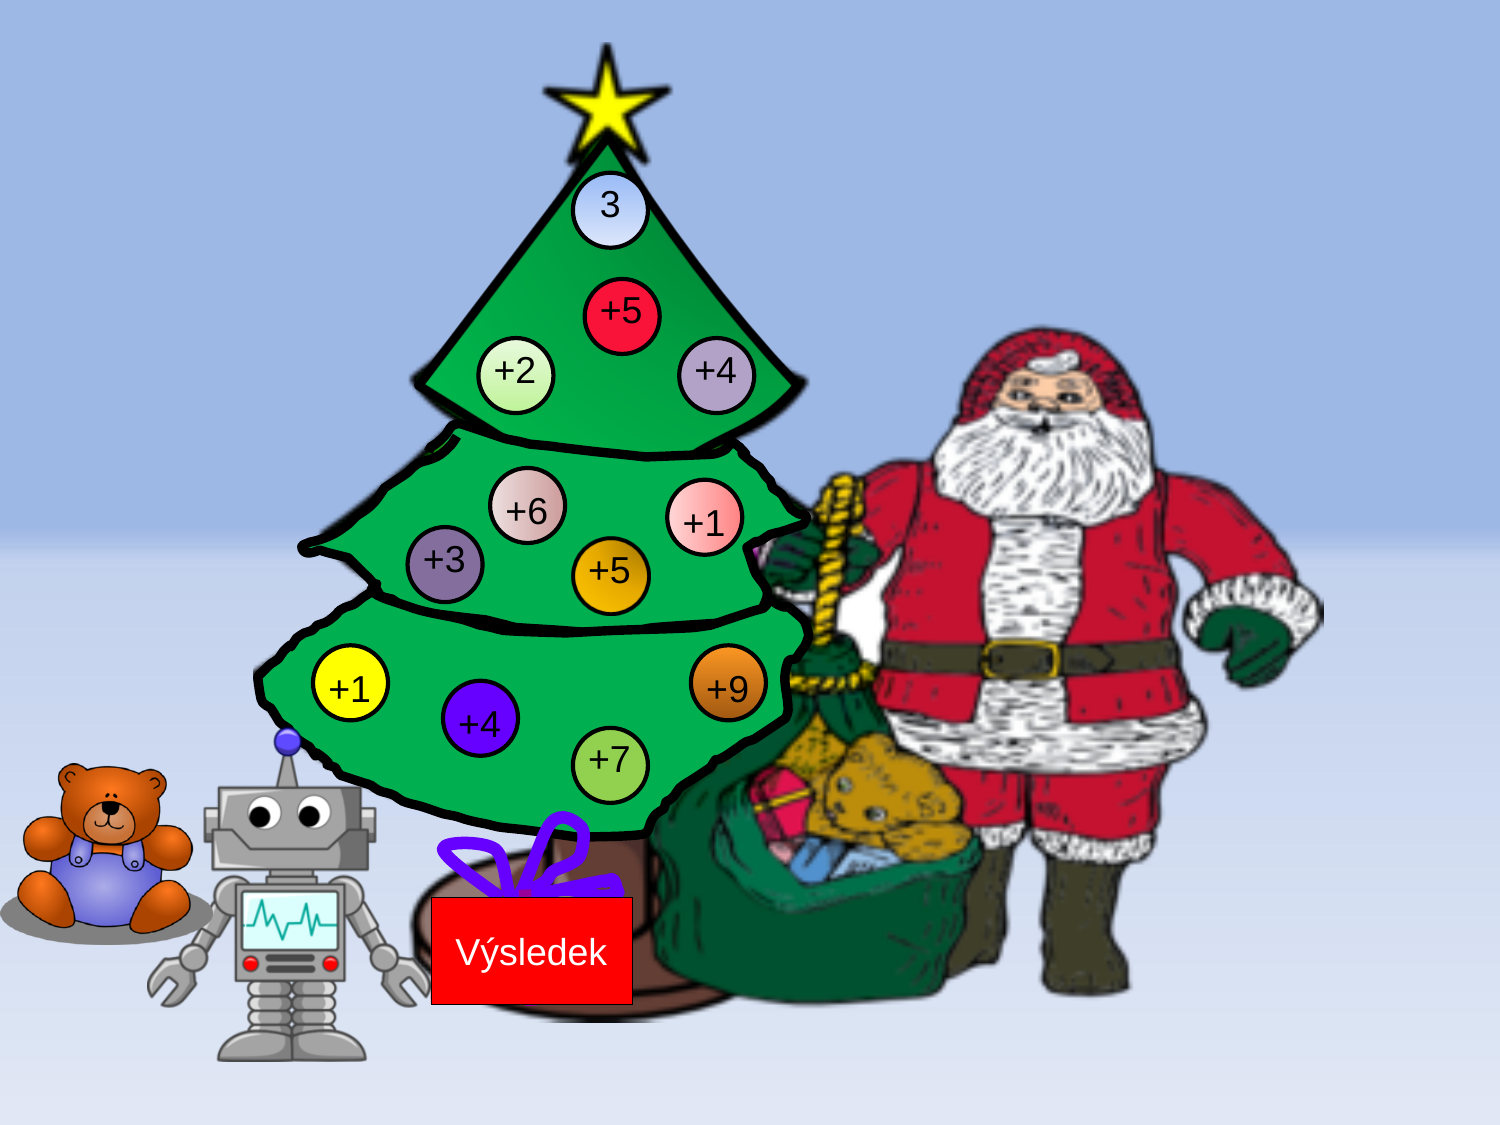

3
+5
+2
+4
+6
+1
+3
+5
+1
+9
+4
+7
Výsledek
50